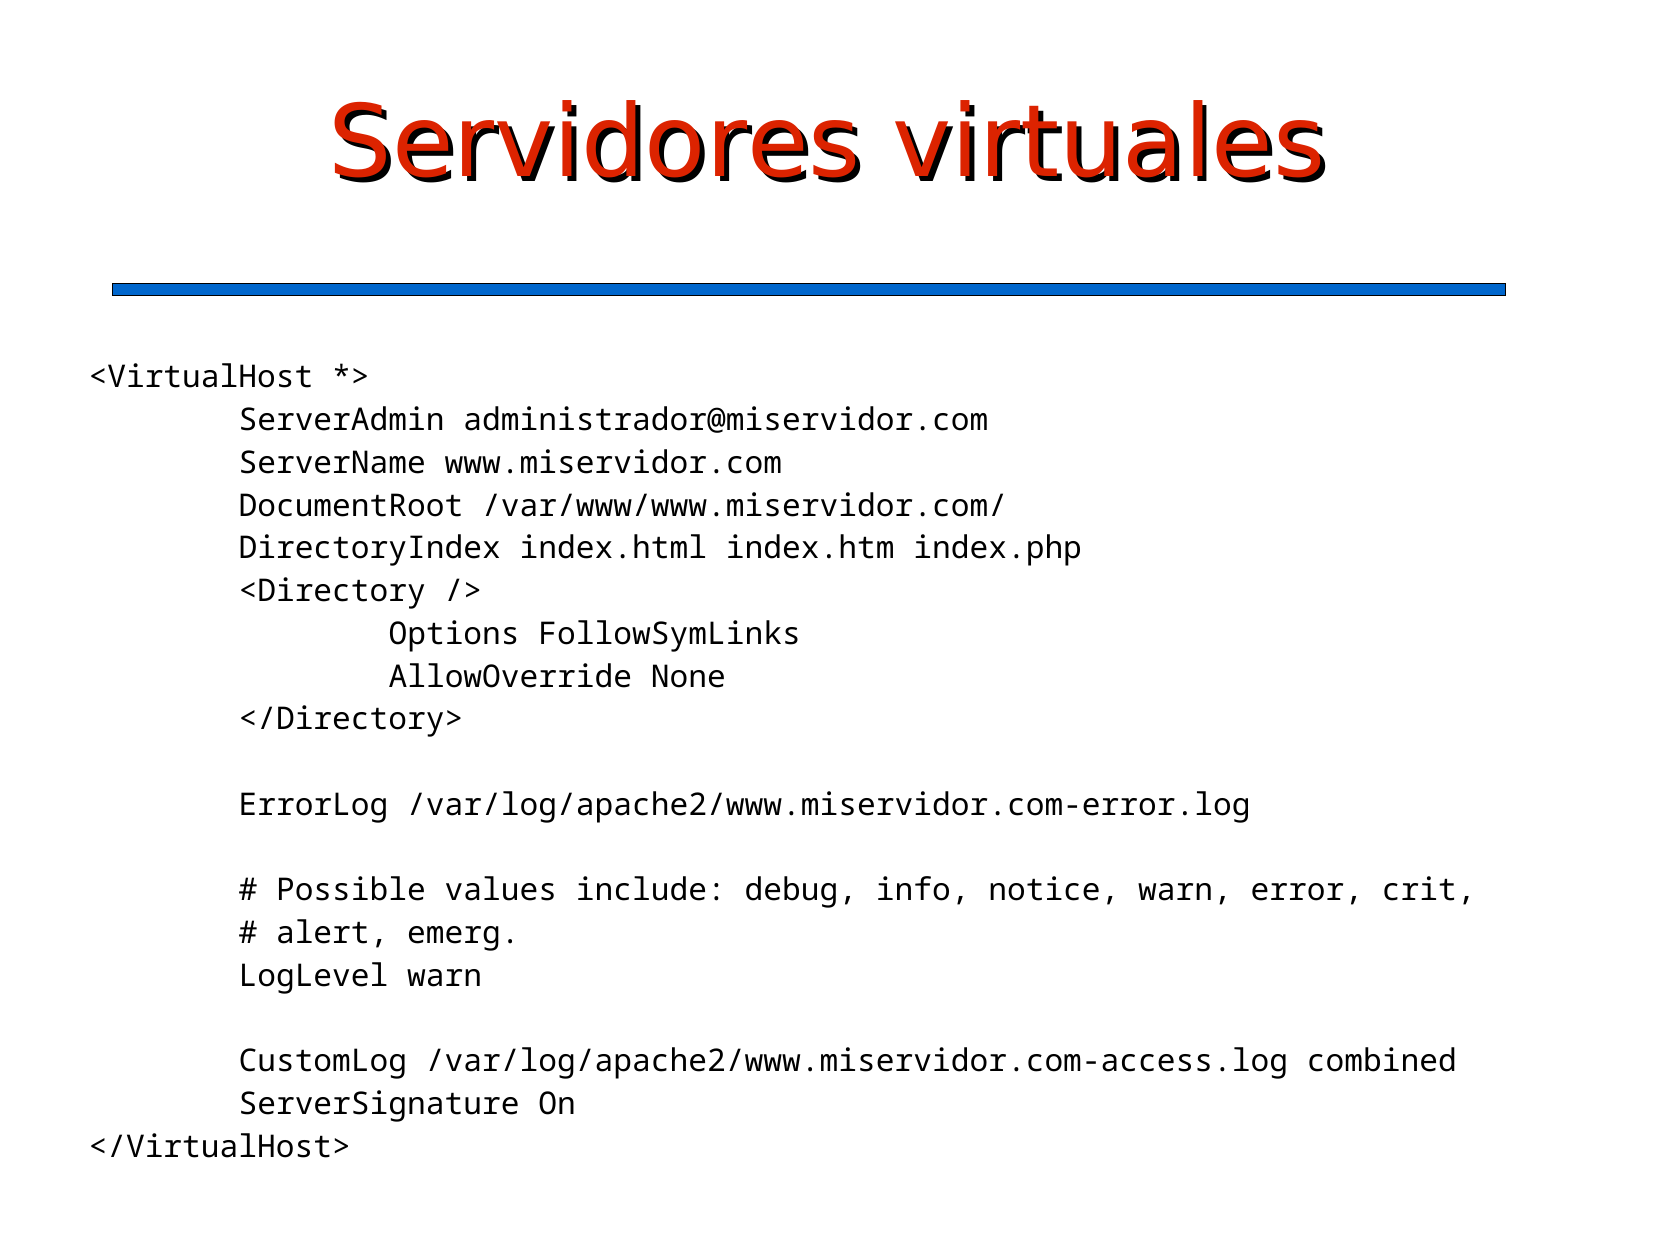

# Servidores virtuales
<VirtualHost *>
 ServerAdmin administrador@miservidor.com
 ServerName www.miservidor.com
 DocumentRoot /var/www/www.miservidor.com/
 DirectoryIndex index.html index.htm index.php
 <Directory />
 Options FollowSymLinks
 AllowOverride None
 </Directory>
 ErrorLog /var/log/apache2/www.miservidor.com-error.log
 # Possible values include: debug, info, notice, warn, error, crit,
 # alert, emerg.
 LogLevel warn
 CustomLog /var/log/apache2/www.miservidor.com-access.log combined
 ServerSignature On
</VirtualHost>